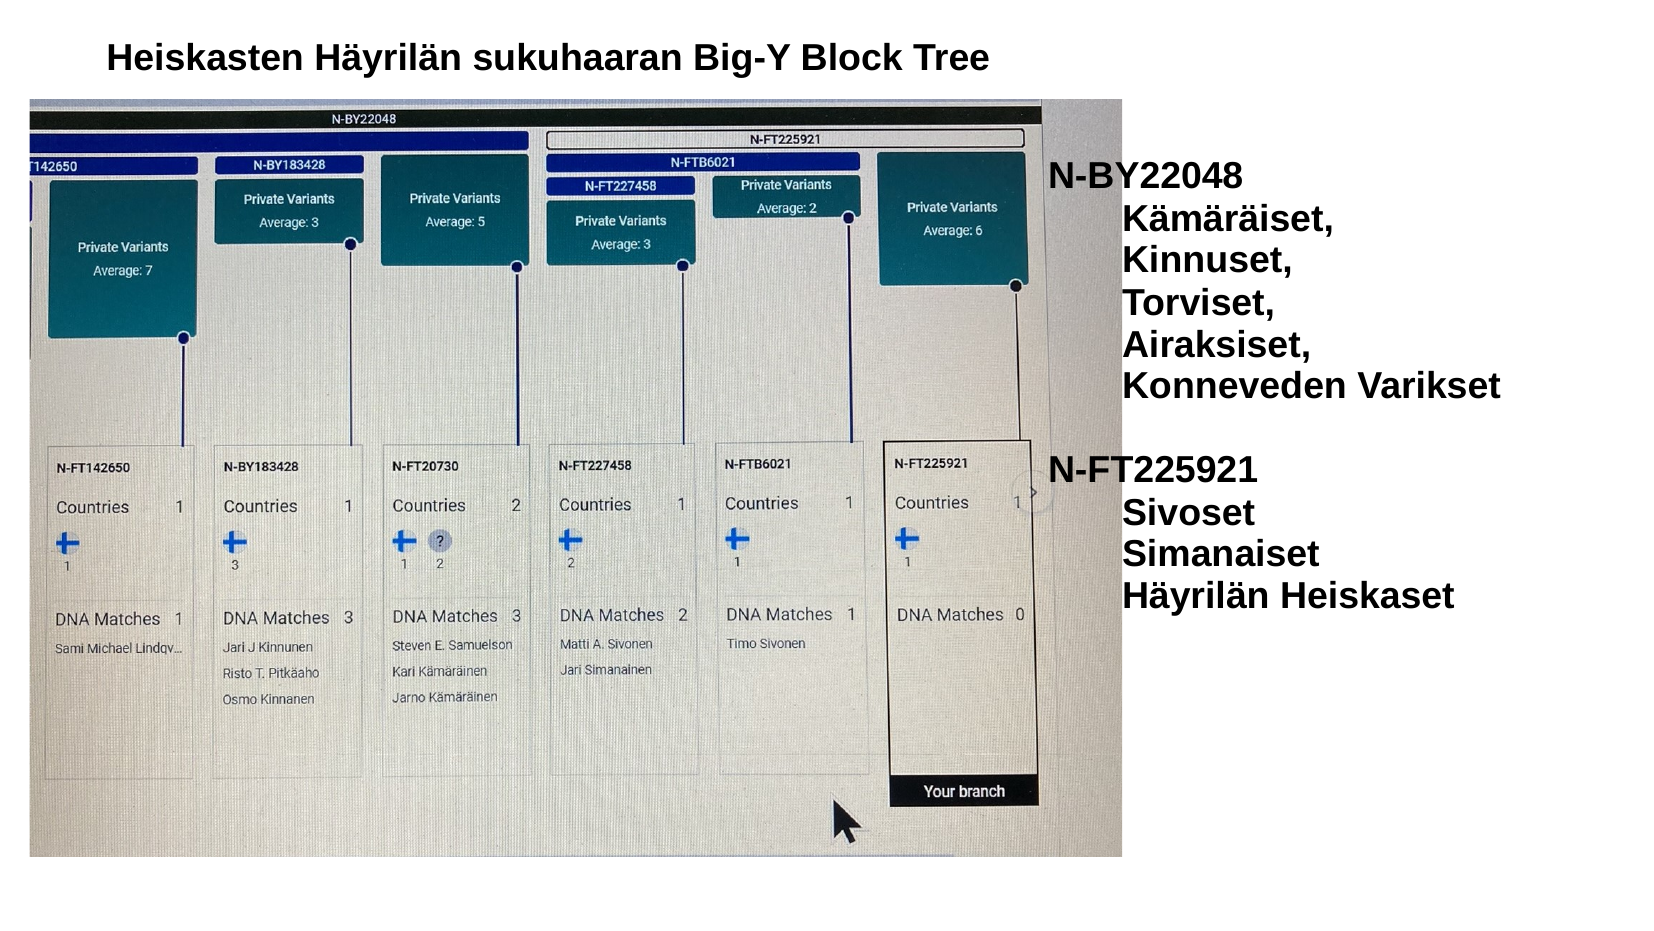

Heiskasten Häyrilän sukuhaaran Big-Y Block Tree
N-BY22048
	Kämäräiset,
	Kinnuset, 				Torviset,
	Airaksiset, 				Konneveden Varikset
N-FT225921
	Sivoset
	Simanaiset
	Häyrilän Heiskaset